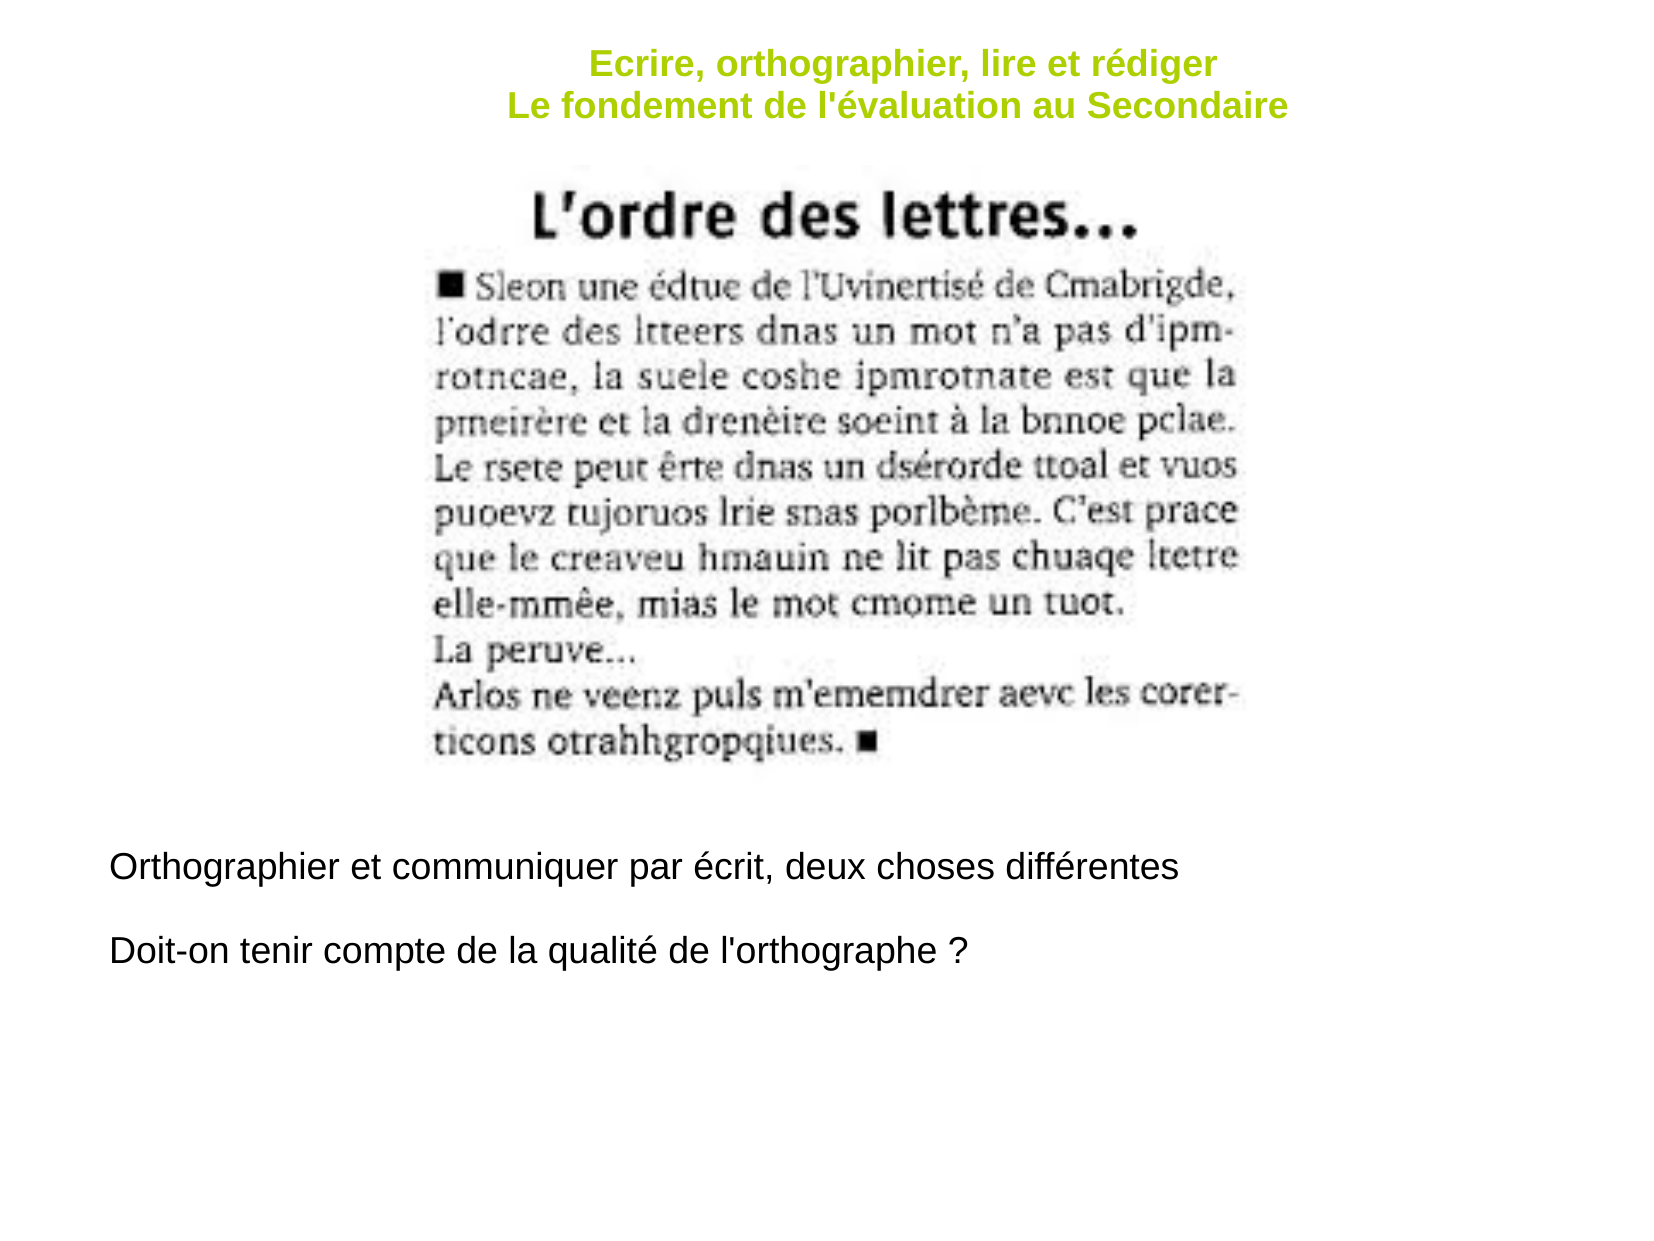

Ecrire, orthographier, lire et rédiger
Le fondement de l'évaluation au Secondaire
Orthographier et communiquer par écrit, deux choses différentes
Doit-on tenir compte de la qualité de l'orthographe ?